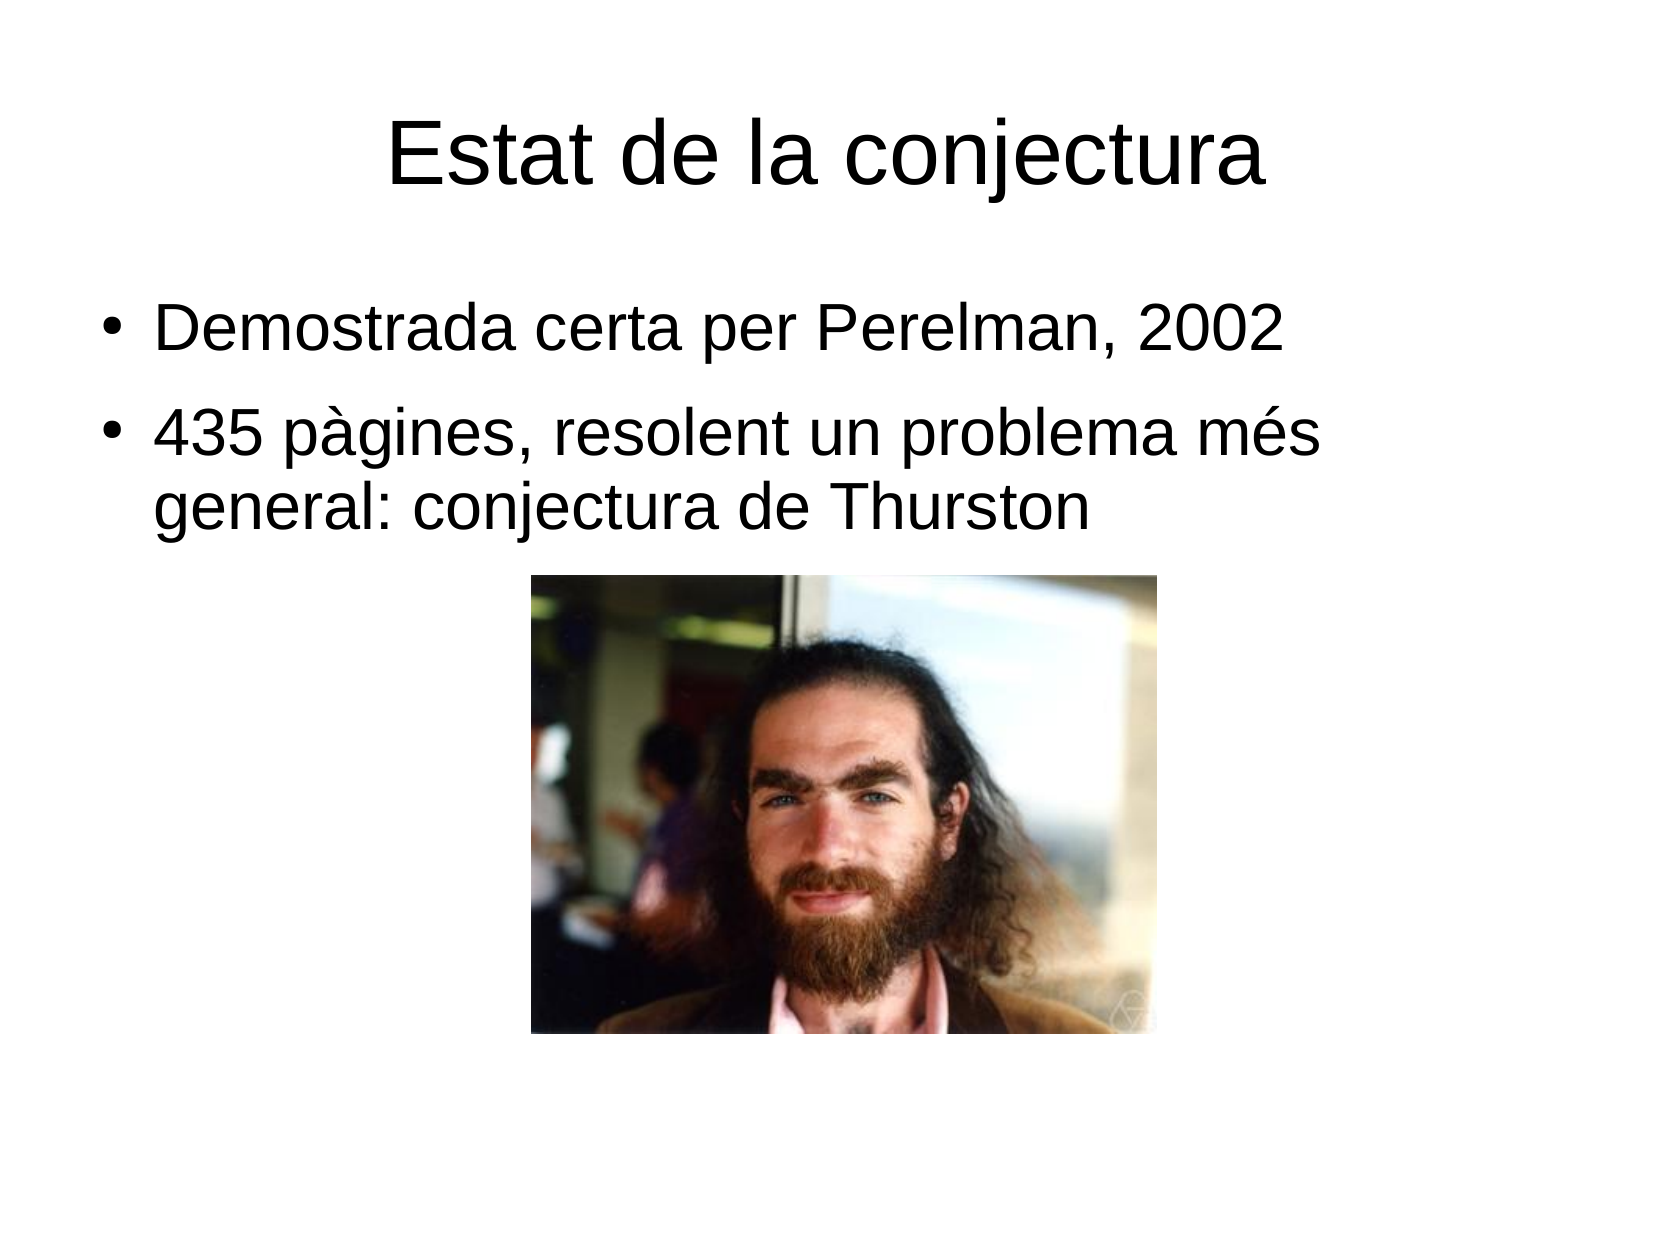

# Estat de la conjectura
Demostrada certa per Perelman, 2002
435 pàgines, resolent un problema més general: conjectura de Thurston